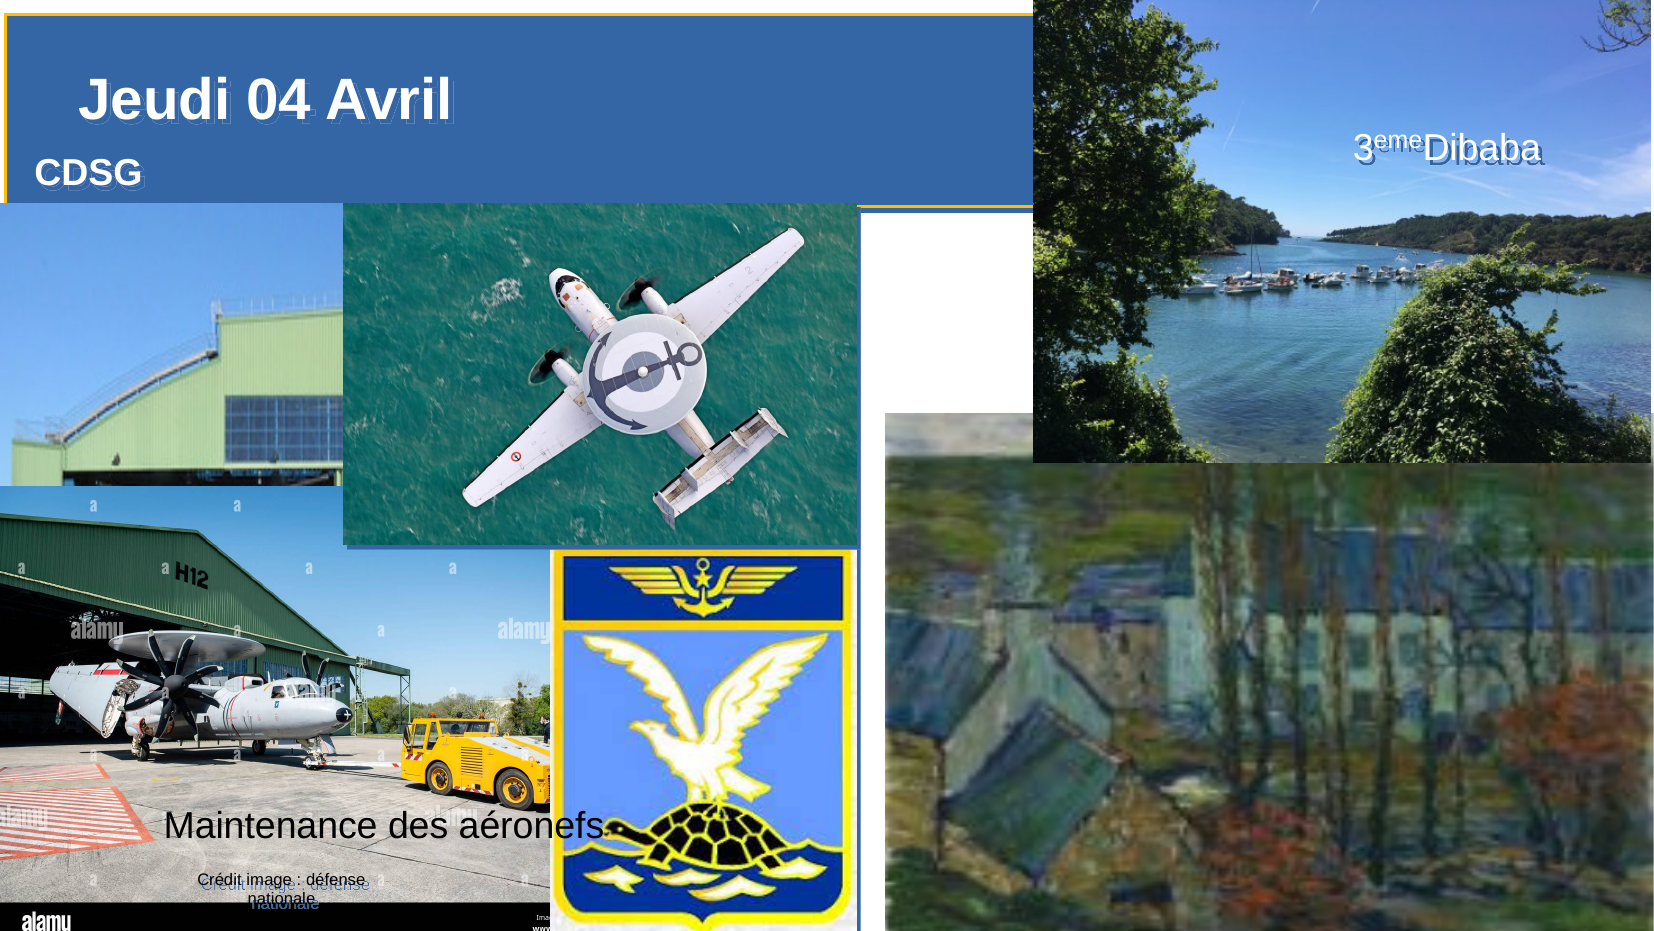

Jeudi 04 Avril
3emeDibaba
CDSG
La flotille 4F
Maintenance des aéronefs
Crédit image : défense nationale